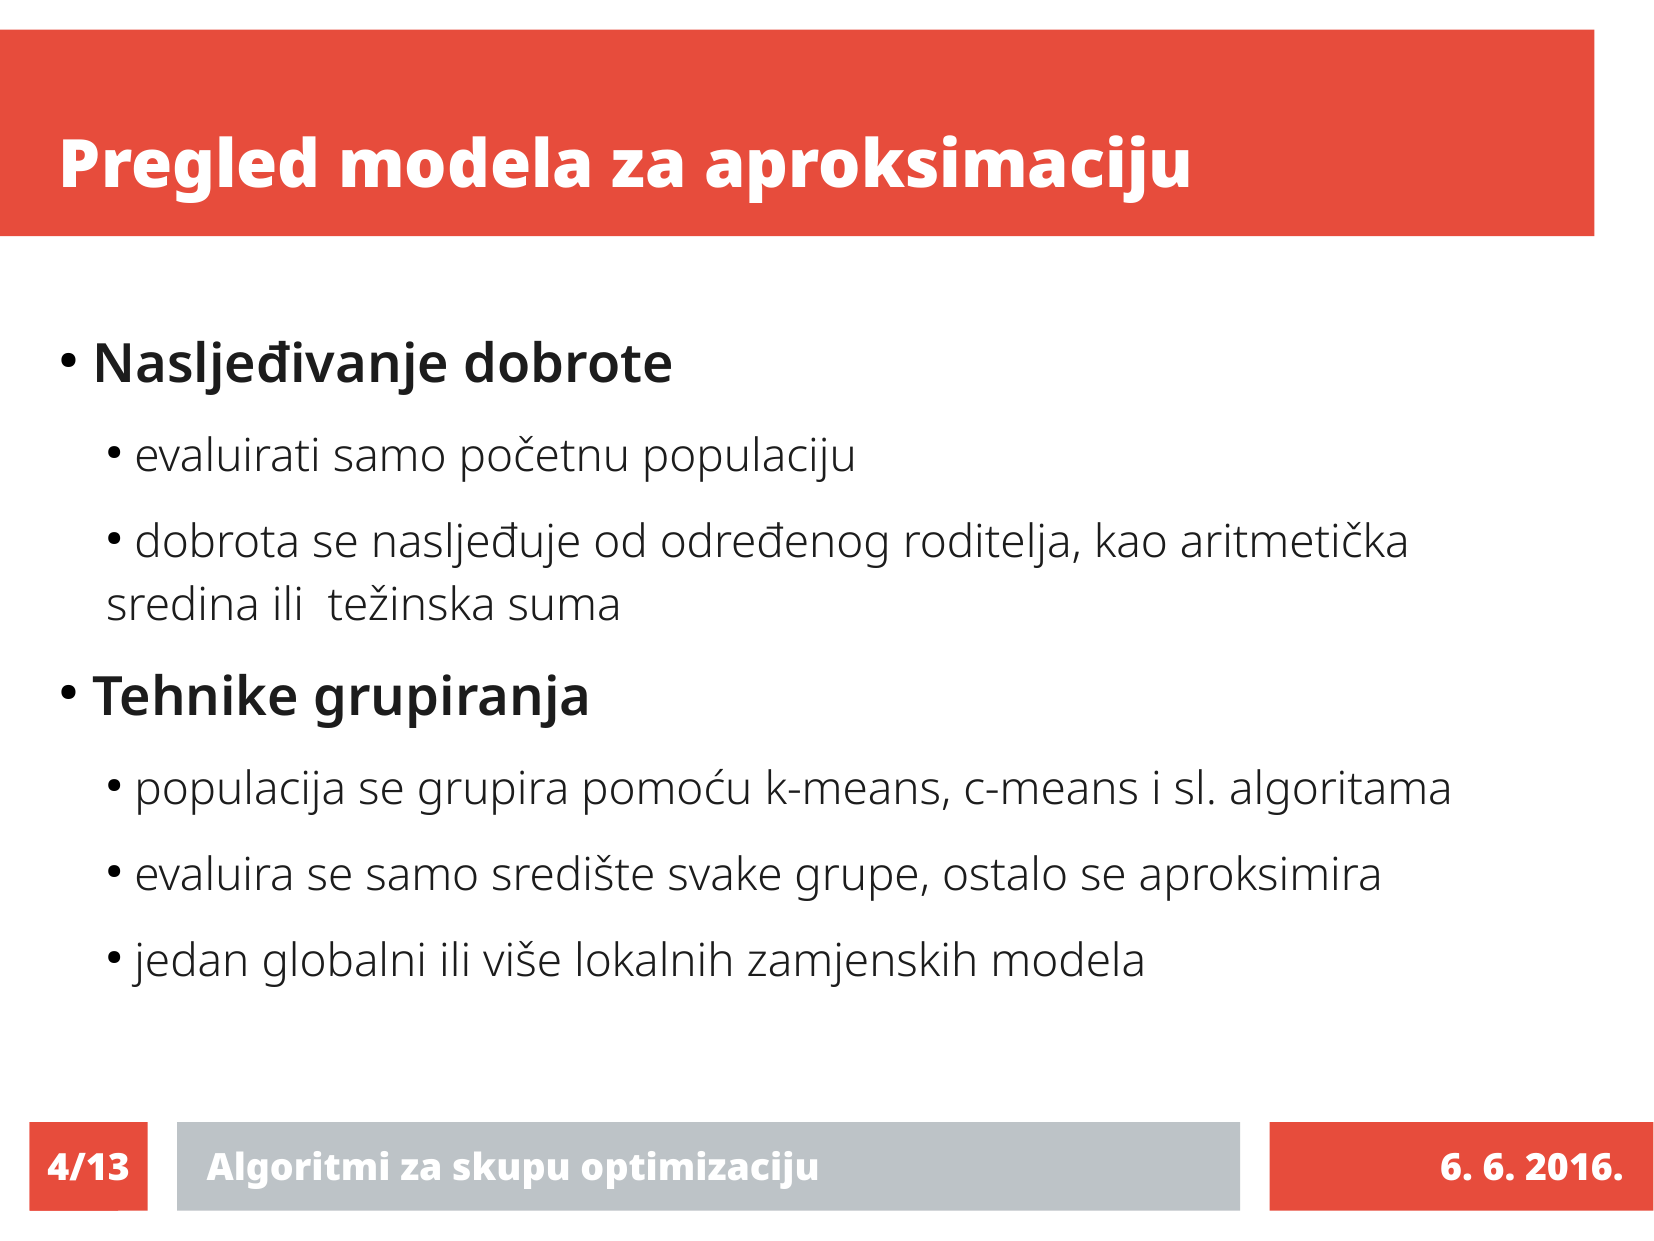

# Pregled modela za aproksimaciju
 Nasljeđivanje dobrote
 evaluirati samo početnu populaciju
 dobrota se nasljeđuje od određenog roditelja, kao aritmetička sredina ili 	težinska suma
 Tehnike grupiranja
 populacija se grupira pomoću k-means, c-means i sl. algoritama
 evaluira se samo središte svake grupe, ostalo se aproksimira
 jedan globalni ili više lokalnih zamjenskih modela
4
Algoritmi za skupu optimizaciju
6. 6. 2016.